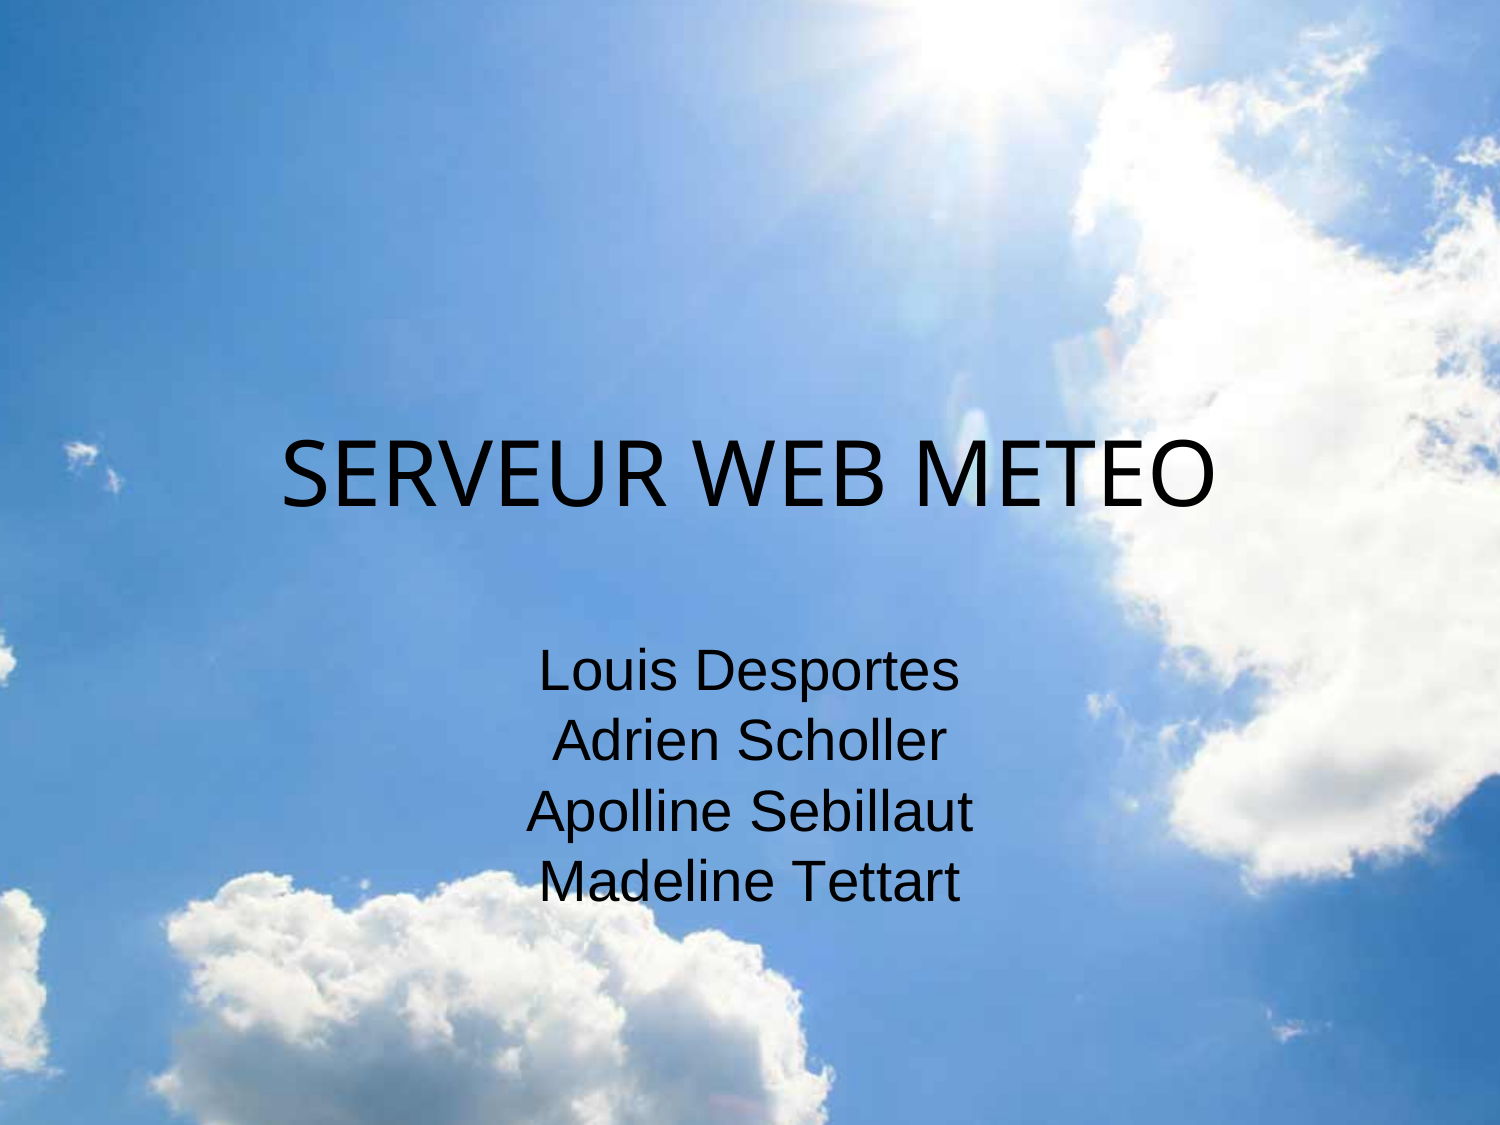

# SERVEUR WEB METEO
Louis Desportes
Adrien Scholler
Apolline Sebillaut
Madeline Tettart